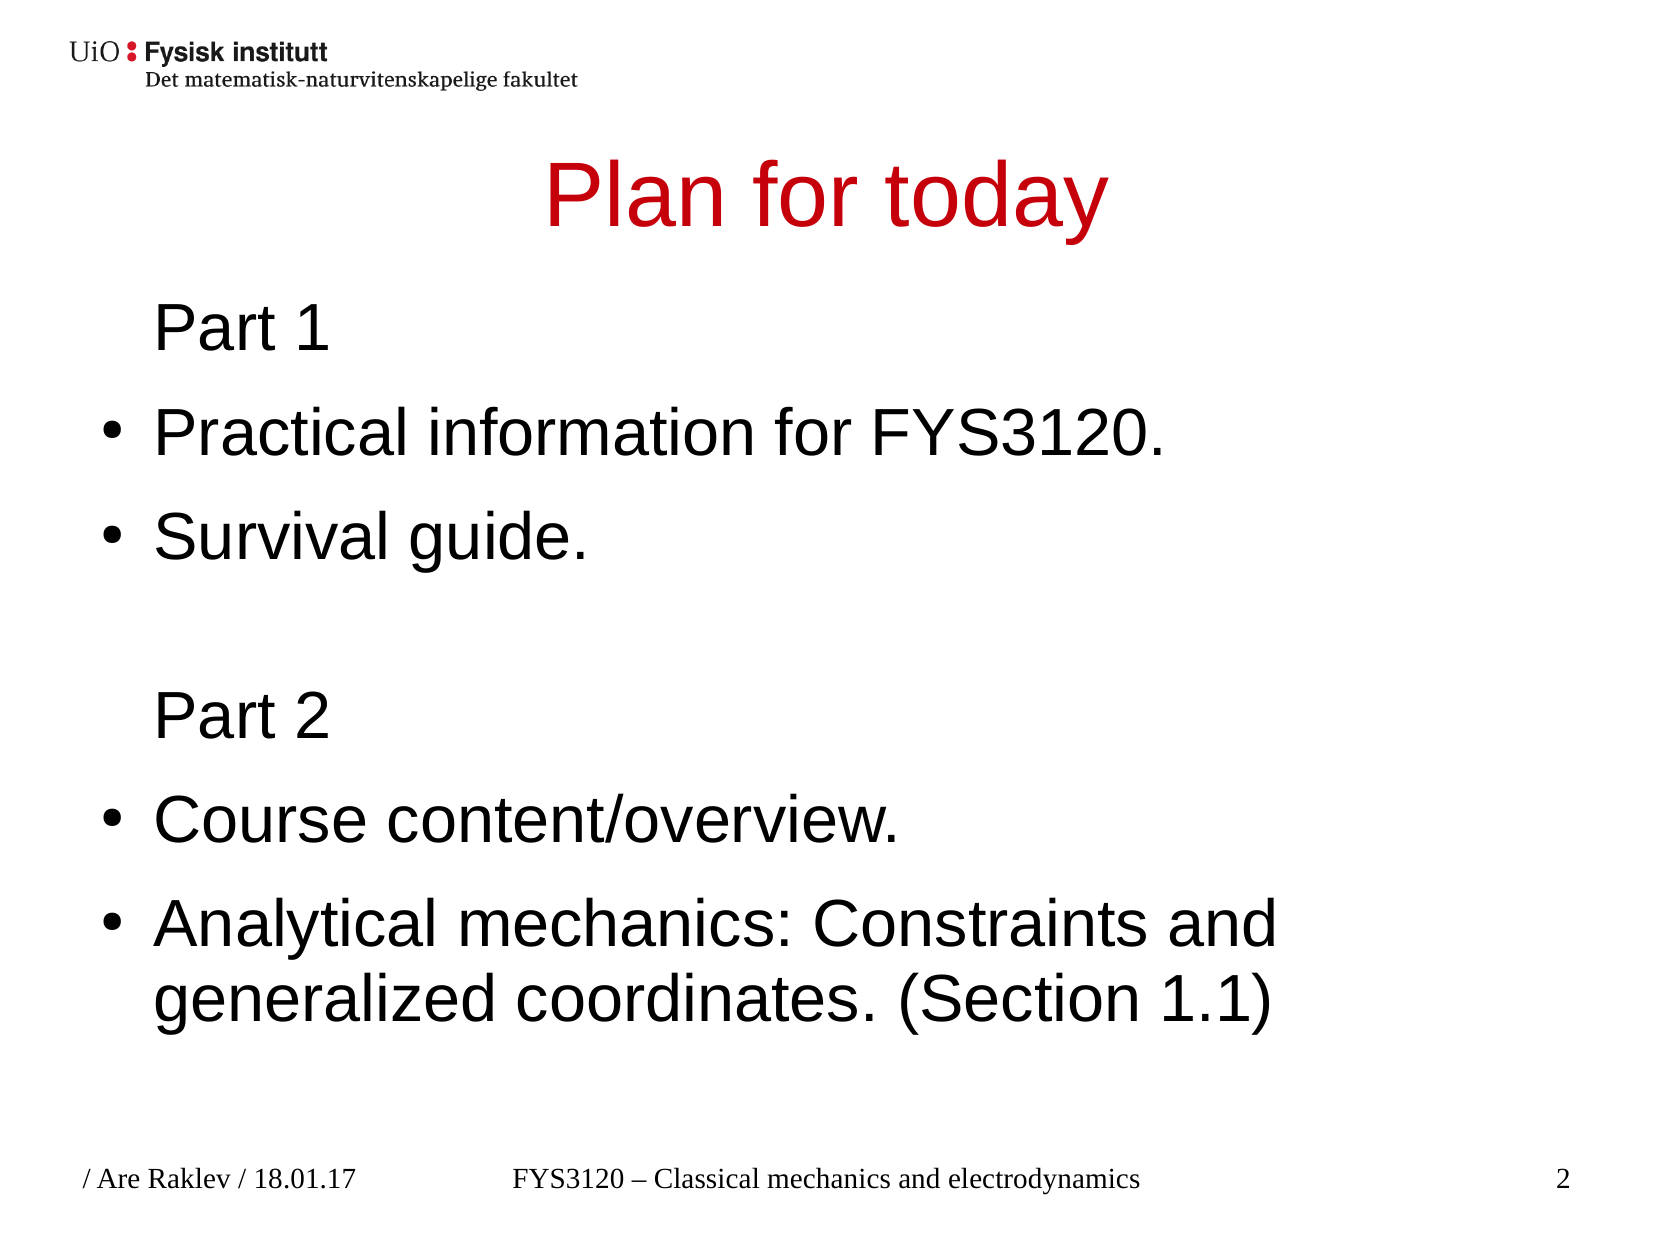

# Plan for today
Part 1
Practical information for FYS3120.
Survival guide.
Part 2
Course content/overview.
Analytical mechanics: Constraints and generalized coordinates. (Section 1.1)
/ Are Raklev / 18.01.17
FYS3120 – Classical mechanics and electrodynamics
2